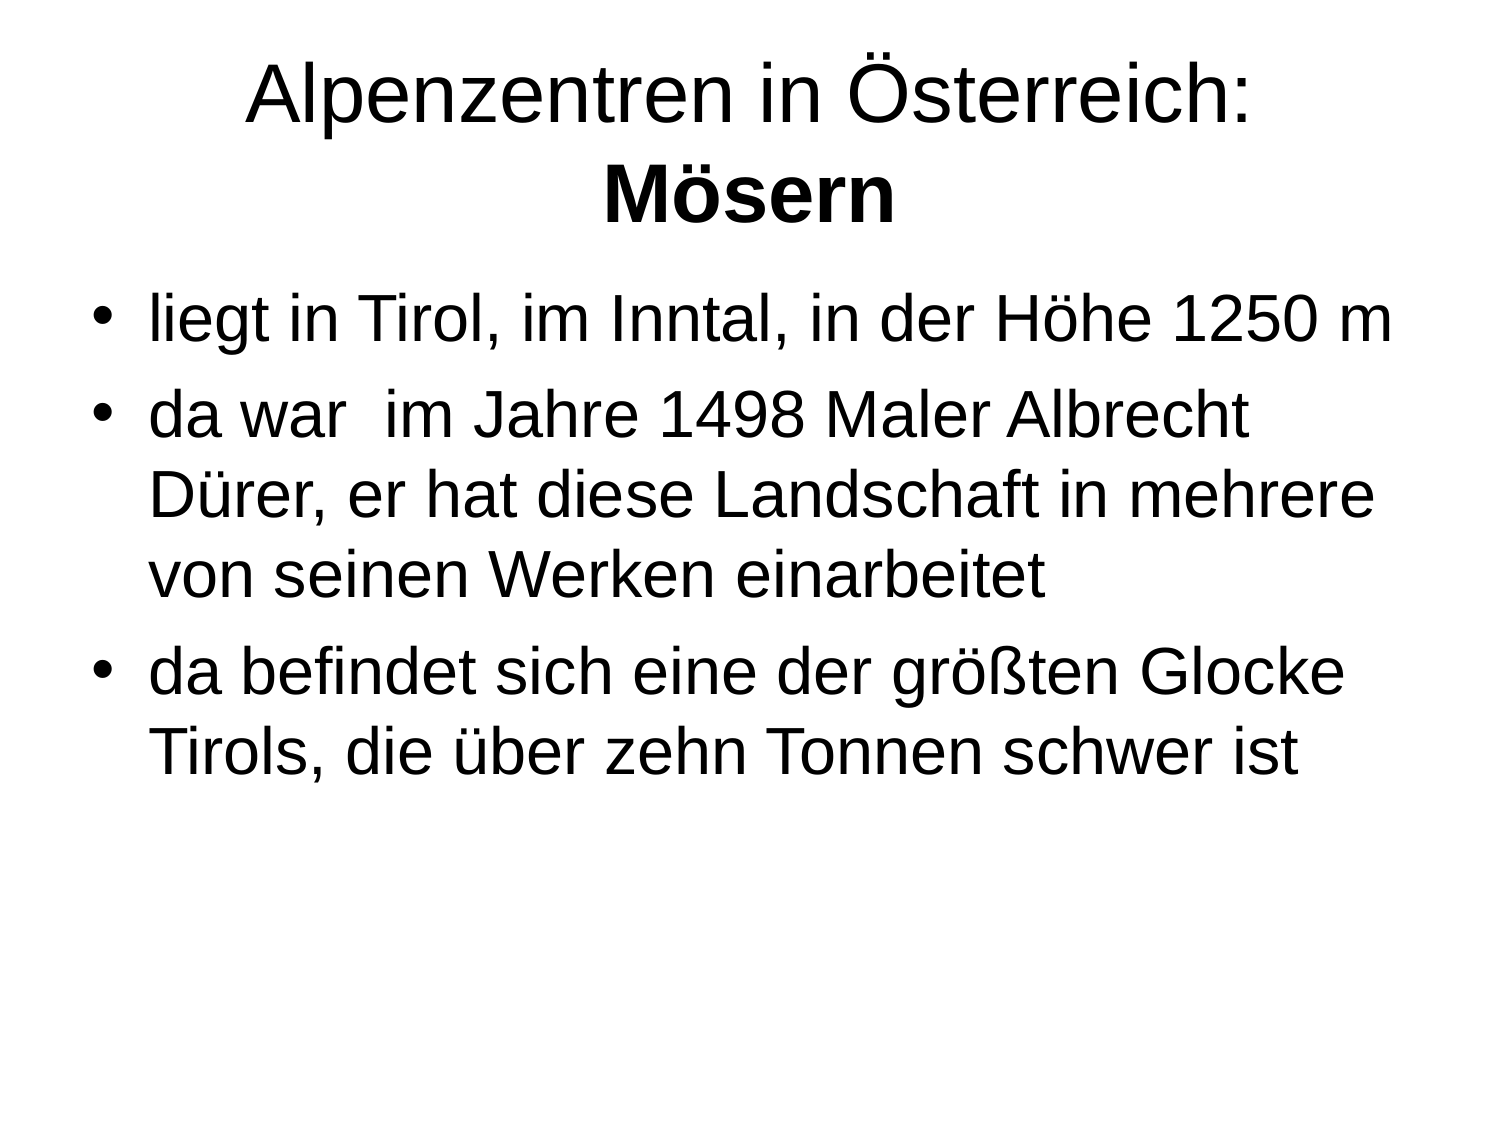

# Alpenzentren in Österreich: Mösern
liegt in Tirol, im Inntal, in der Höhe 1250 m
da war im Jahre 1498 Maler Albrecht Dürer, er hat diese Landschaft in mehrere
von seinen Werken einarbeitet
da befindet sich eine der größten Glocke Tirols, die über zehn Tonnen schwer ist